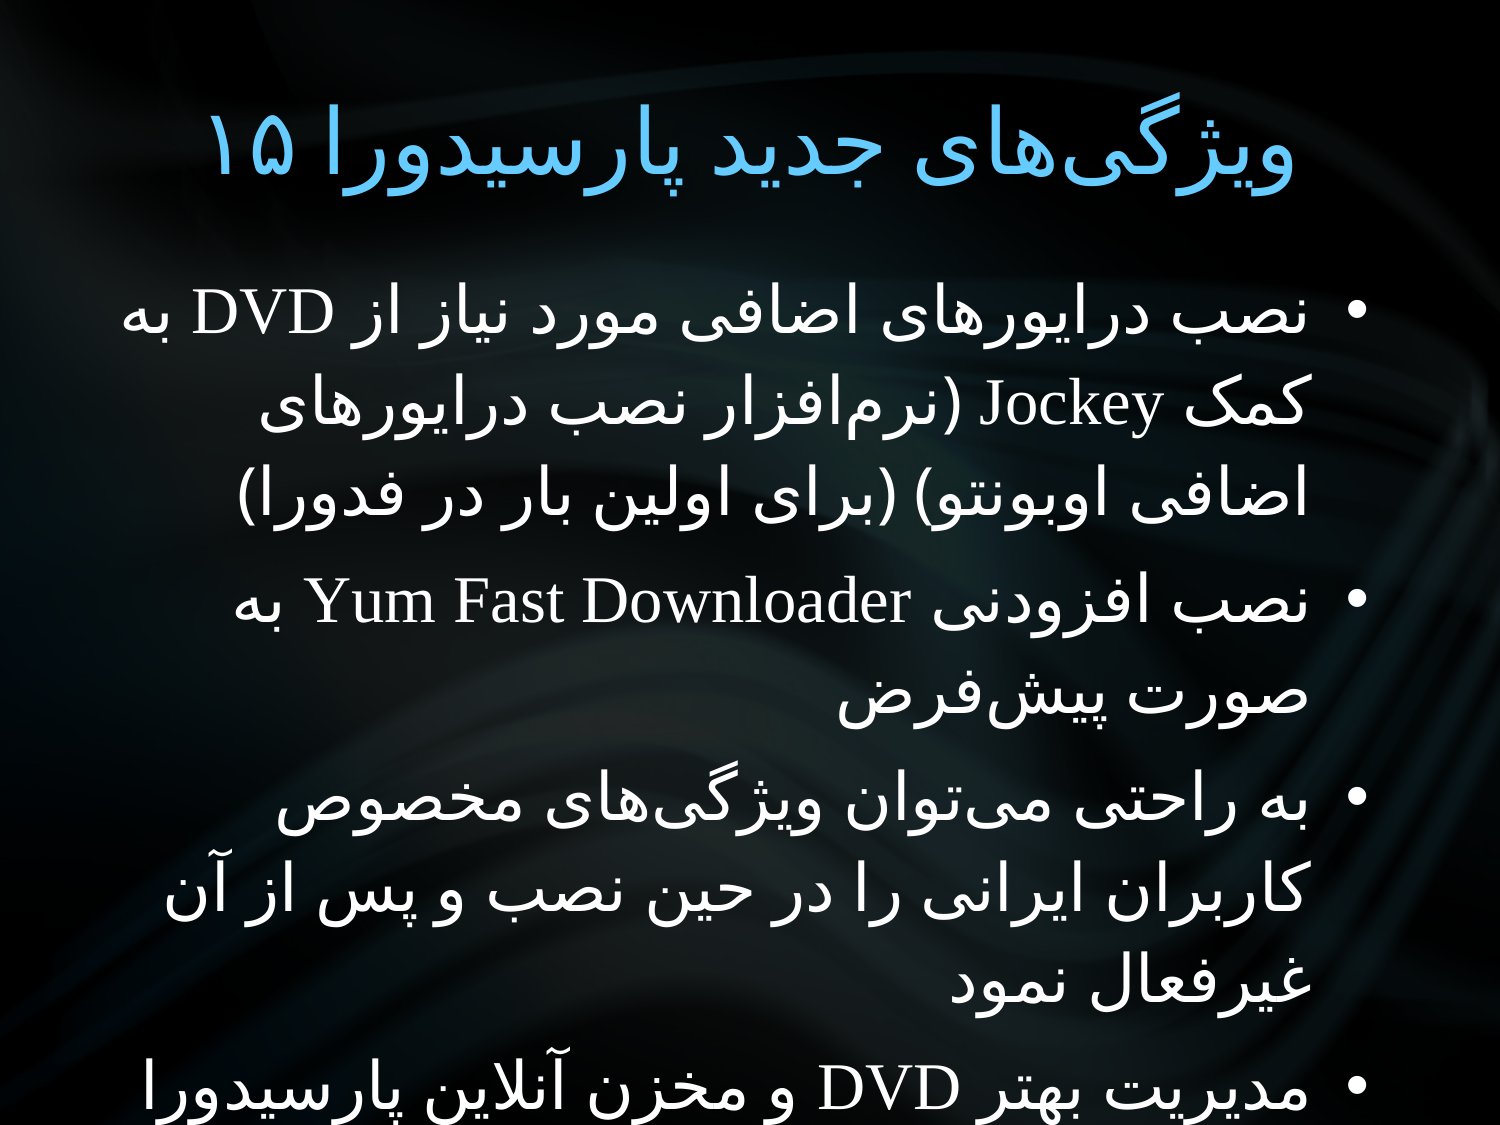

# ویژگی‌های جدید پارسیدورا ۱۵
نصب درایورهای اضافی مورد نیاز از DVD به کمک ‏Jockey (نرم‌افزار نصب درایورهای اضافی اوبونتو) (برای اولین بار در فدورا)
نصب افزودنی Yum Fast Downloader به صورت پیش‌فرض
به راحتی می‌توان ویژگی‌های مخصوص کاربران ایرانی را در حین نصب و پس از آن غیرفعال نمود
مدیریت بهتر DVD و مخزن آنلاین پارسیدورا برای نصب برنامه‌ها توسط Yum و PackageKit